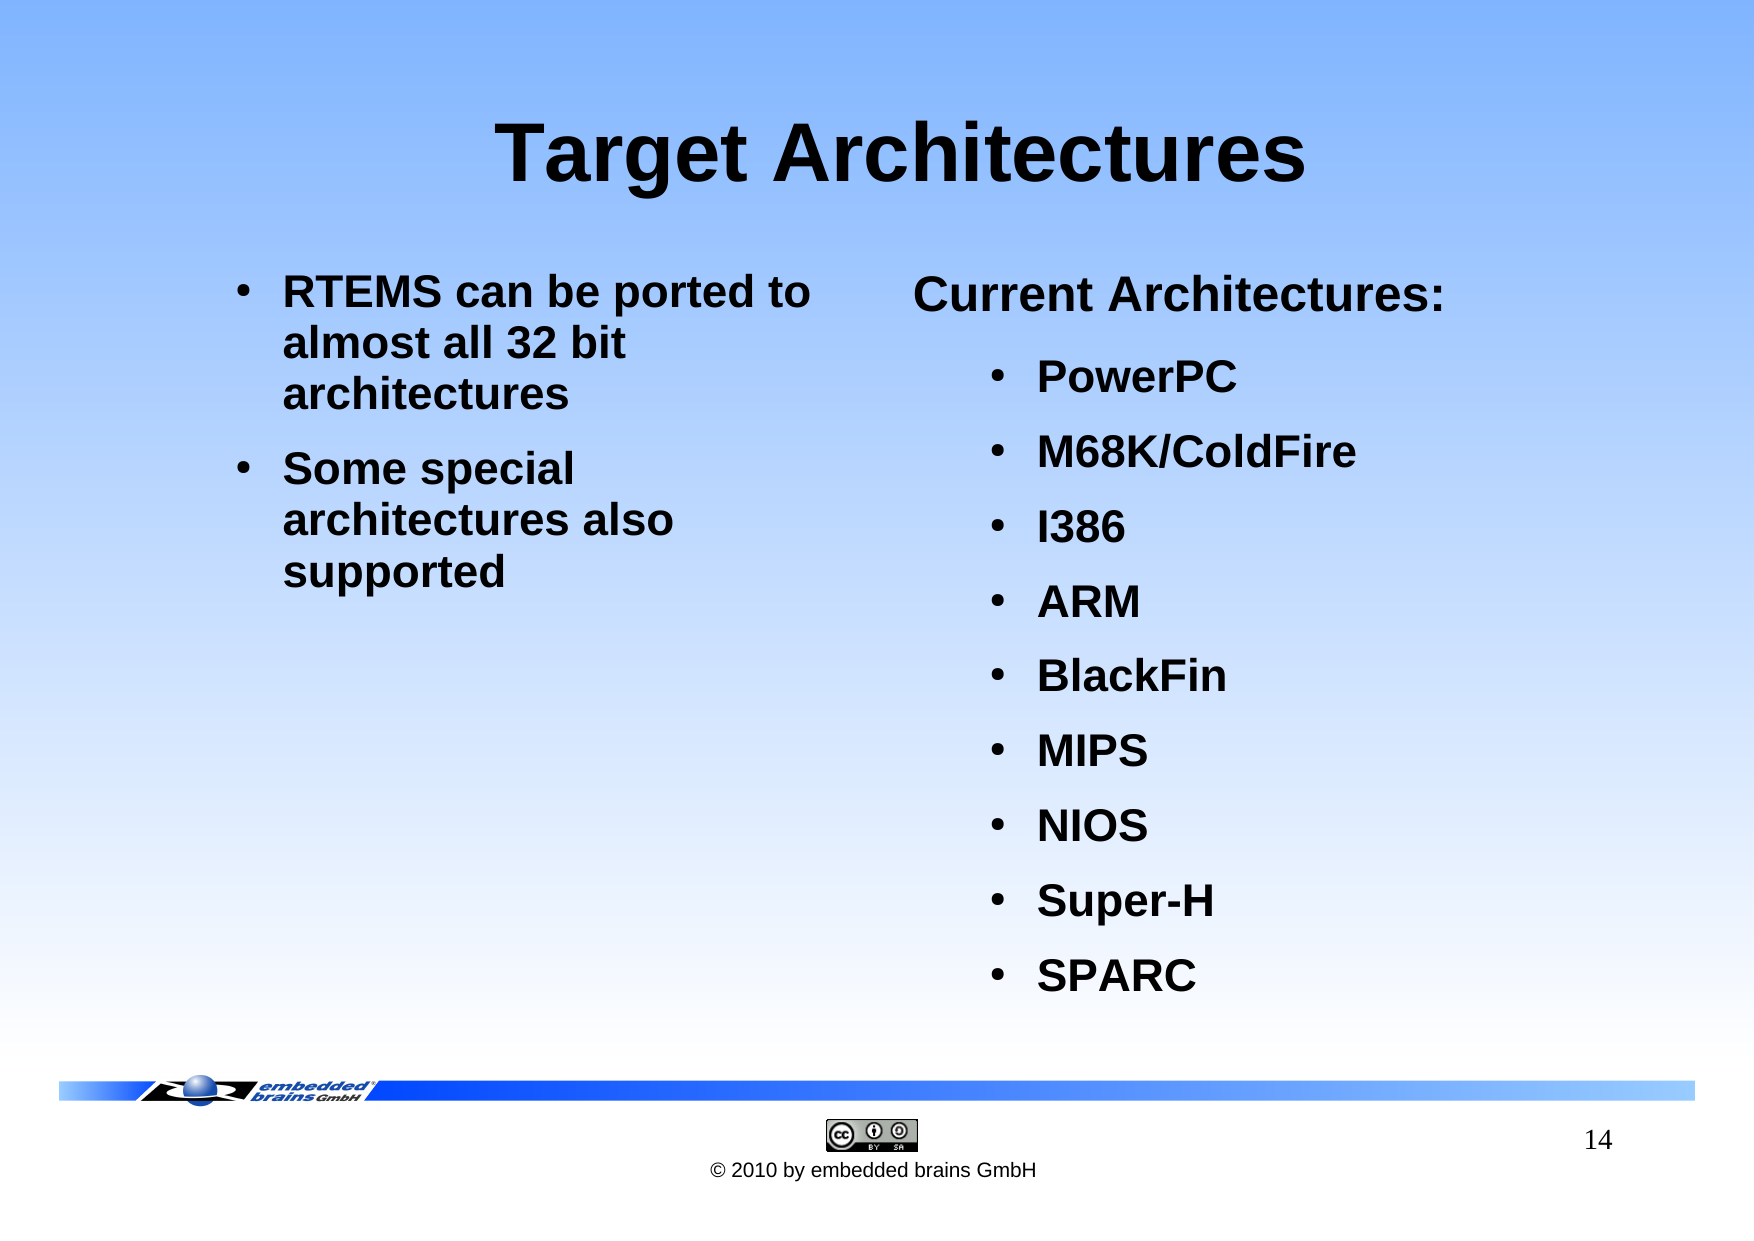

# Target Architectures
RTEMS can be ported to almost all 32 bit architectures
Some special architectures also supported
Current Architectures:
PowerPC
M68K/ColdFire
I386
ARM
BlackFin
MIPS
NIOS
Super-H
SPARC
14